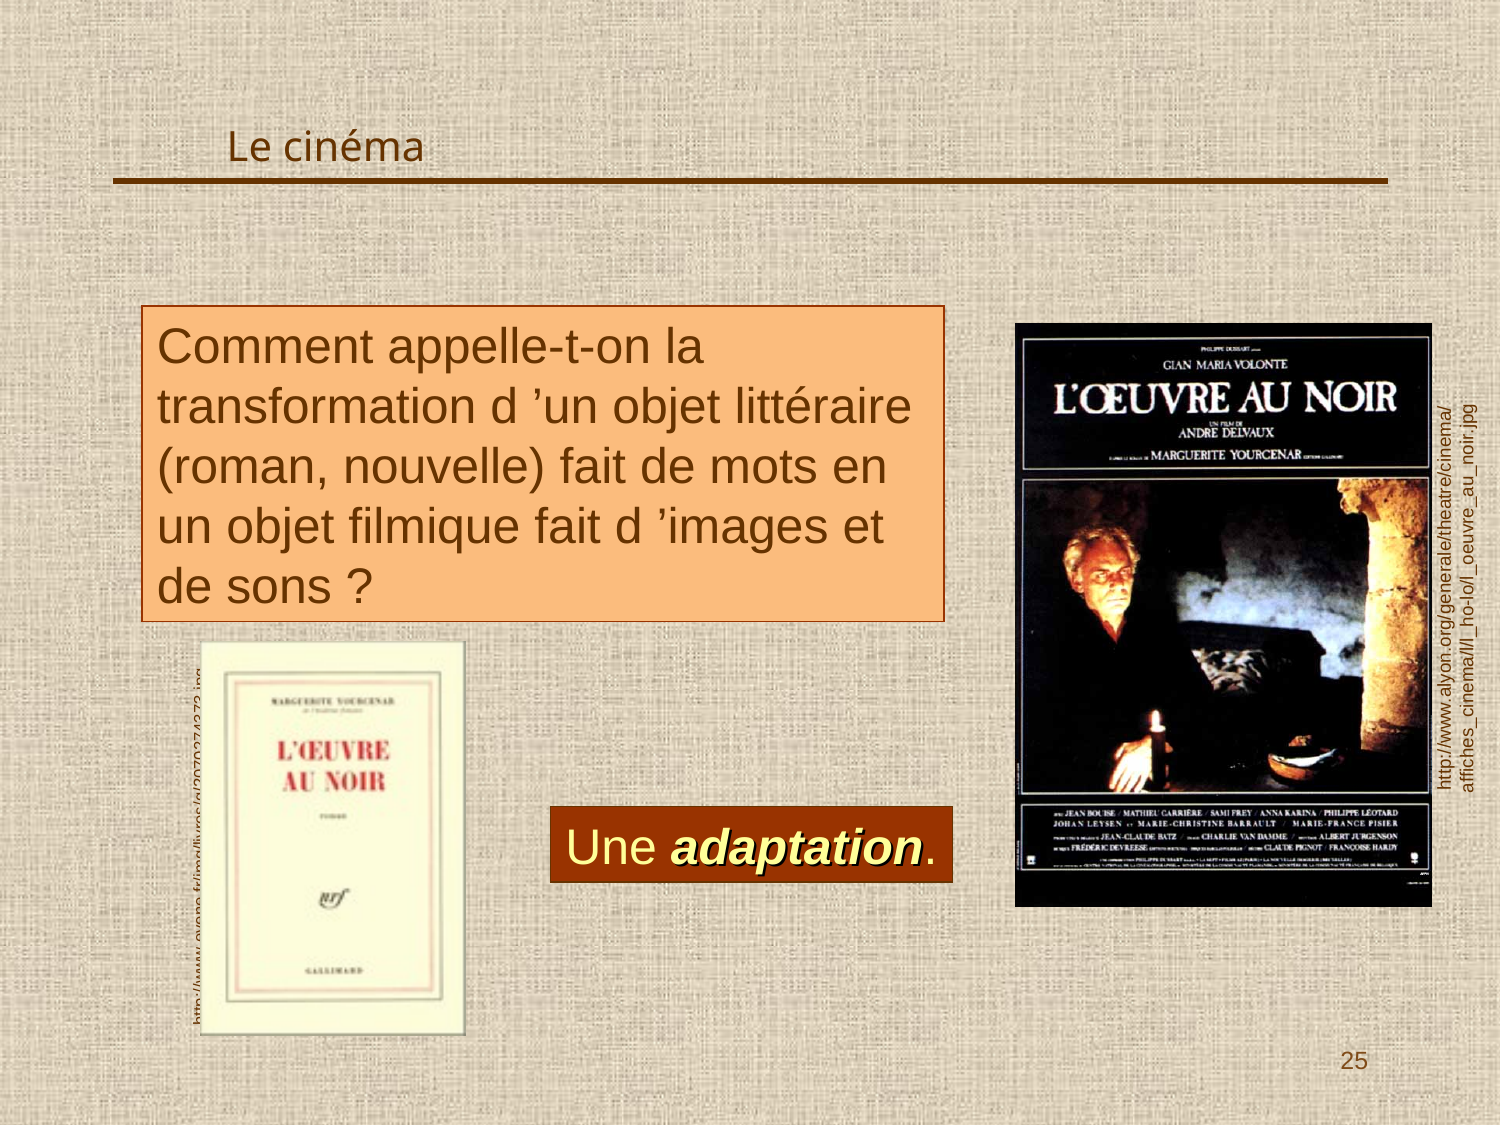

Le cinéma
Comment appelle-t-on la transformation d ’un objet littéraire (roman, nouvelle) fait de mots en un objet filmique fait d ’images et de sons ?
http://www.alyon.org/generale/theatre/cinema/affiches_cinema/l/l_ho-lo/l_oeuvre_au_noir.jpg
http://www.evene.fr/img/livres/g/2070274373.jpg
Une adaptation.
25